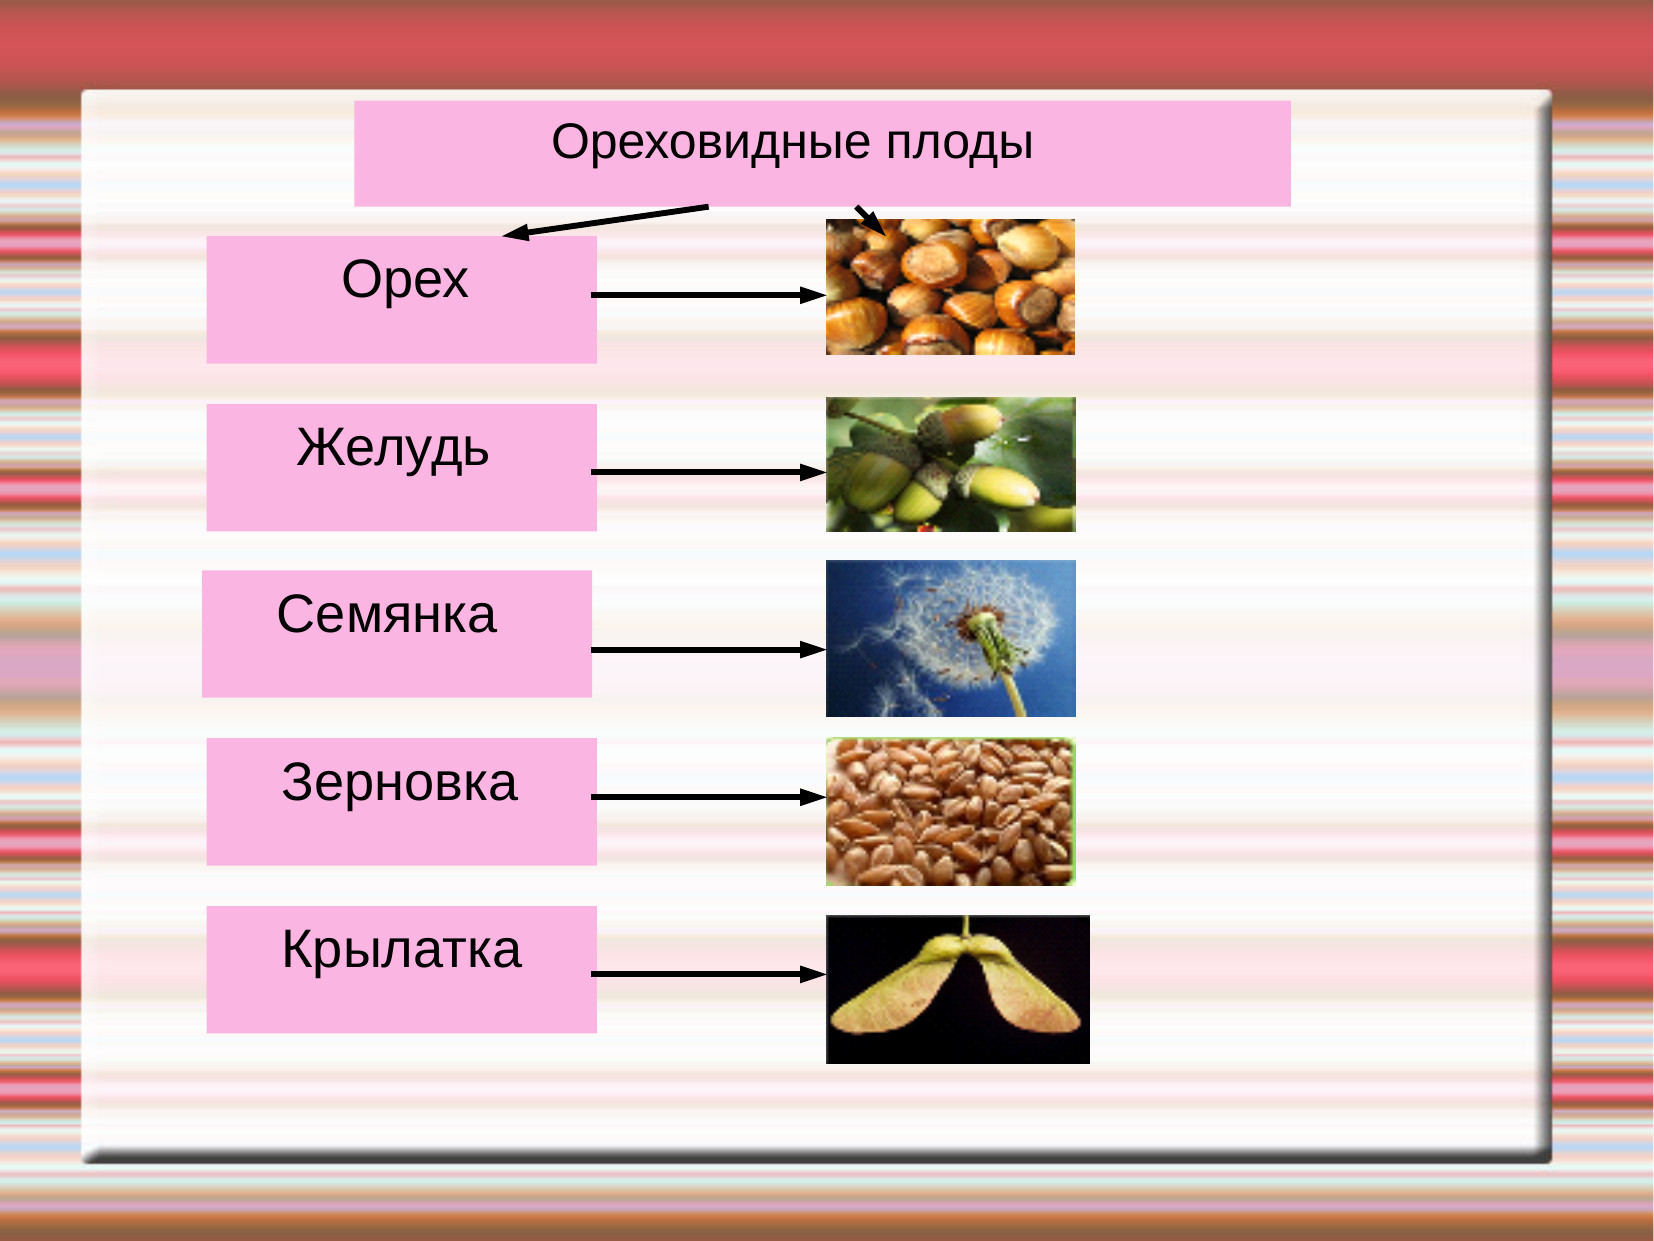

Ореховидные плоды
 Орех
 Желудь
 Семянка
 Зерновка
 Крылатка